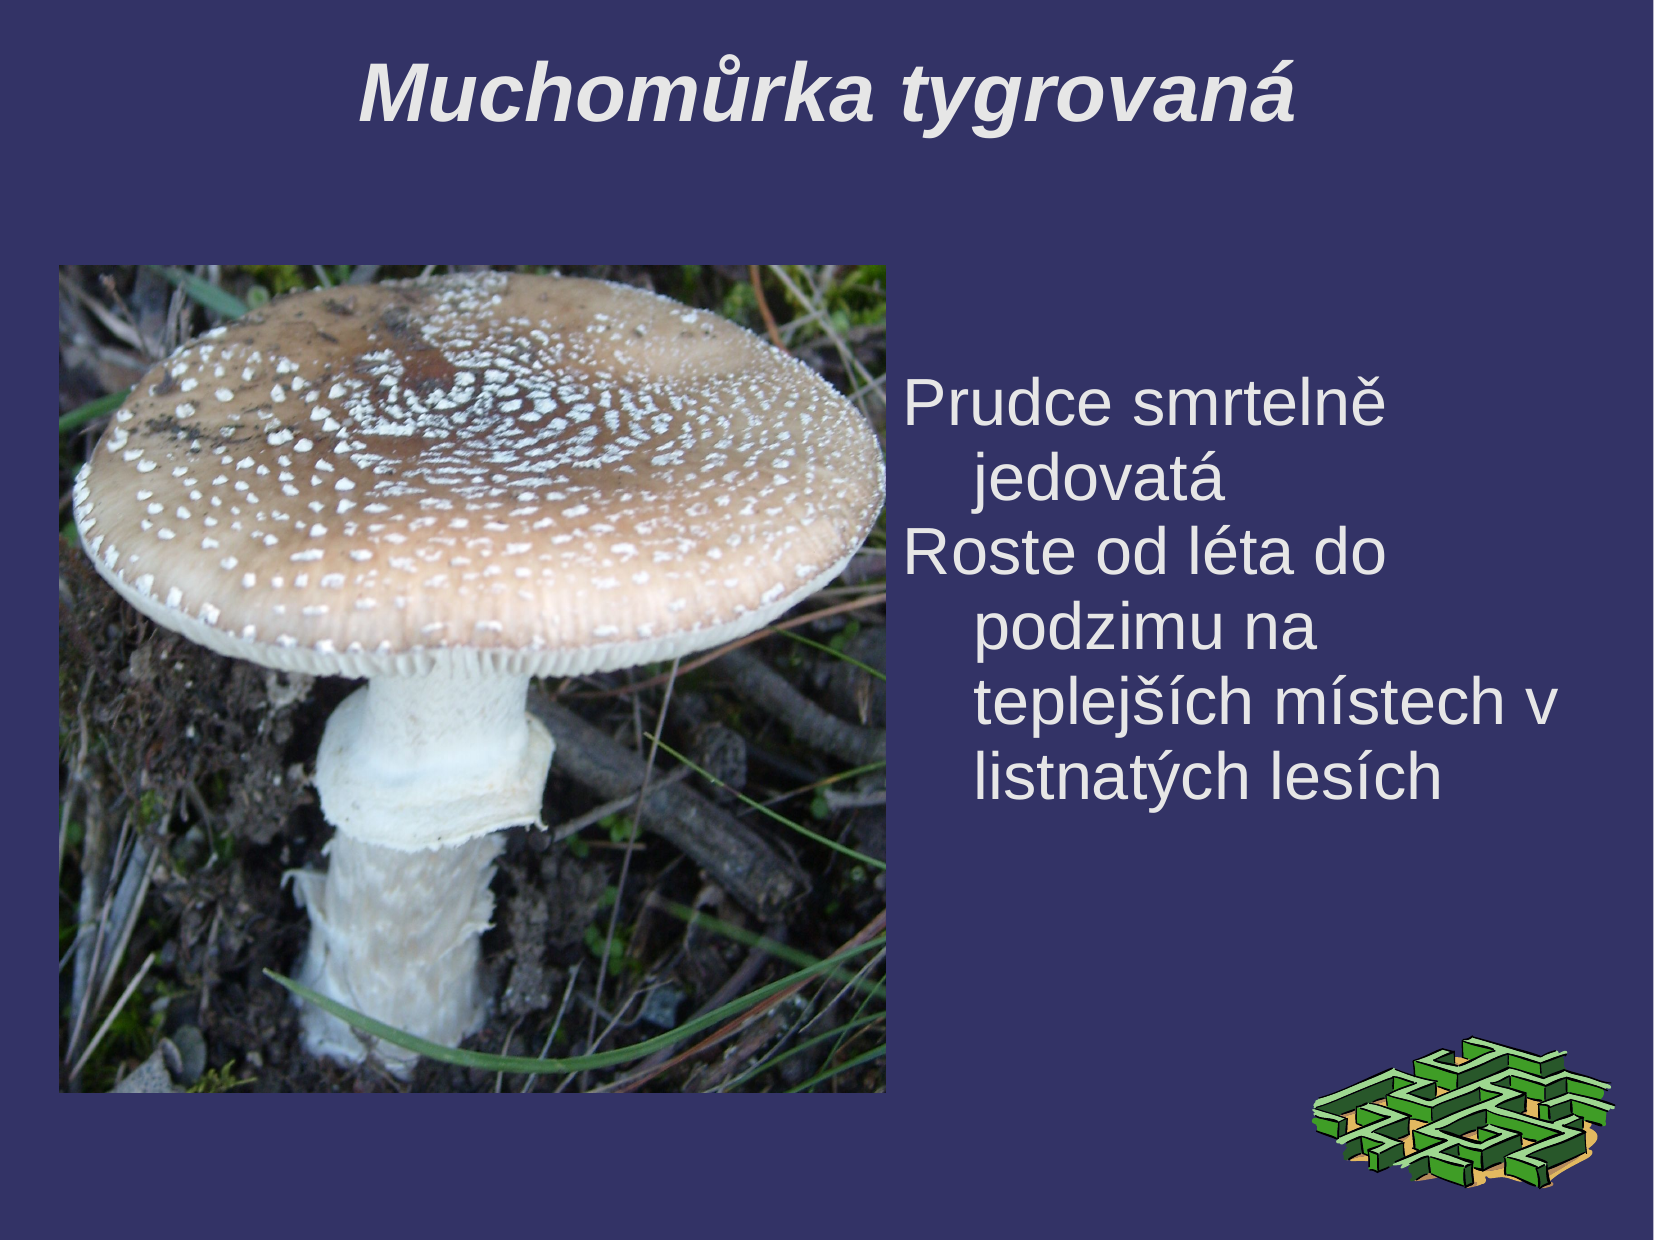

# Muchomůrka tygrovaná
Prudce smrtelně jedovatá
Roste od léta do podzimu na teplejších místech v listnatých lesích